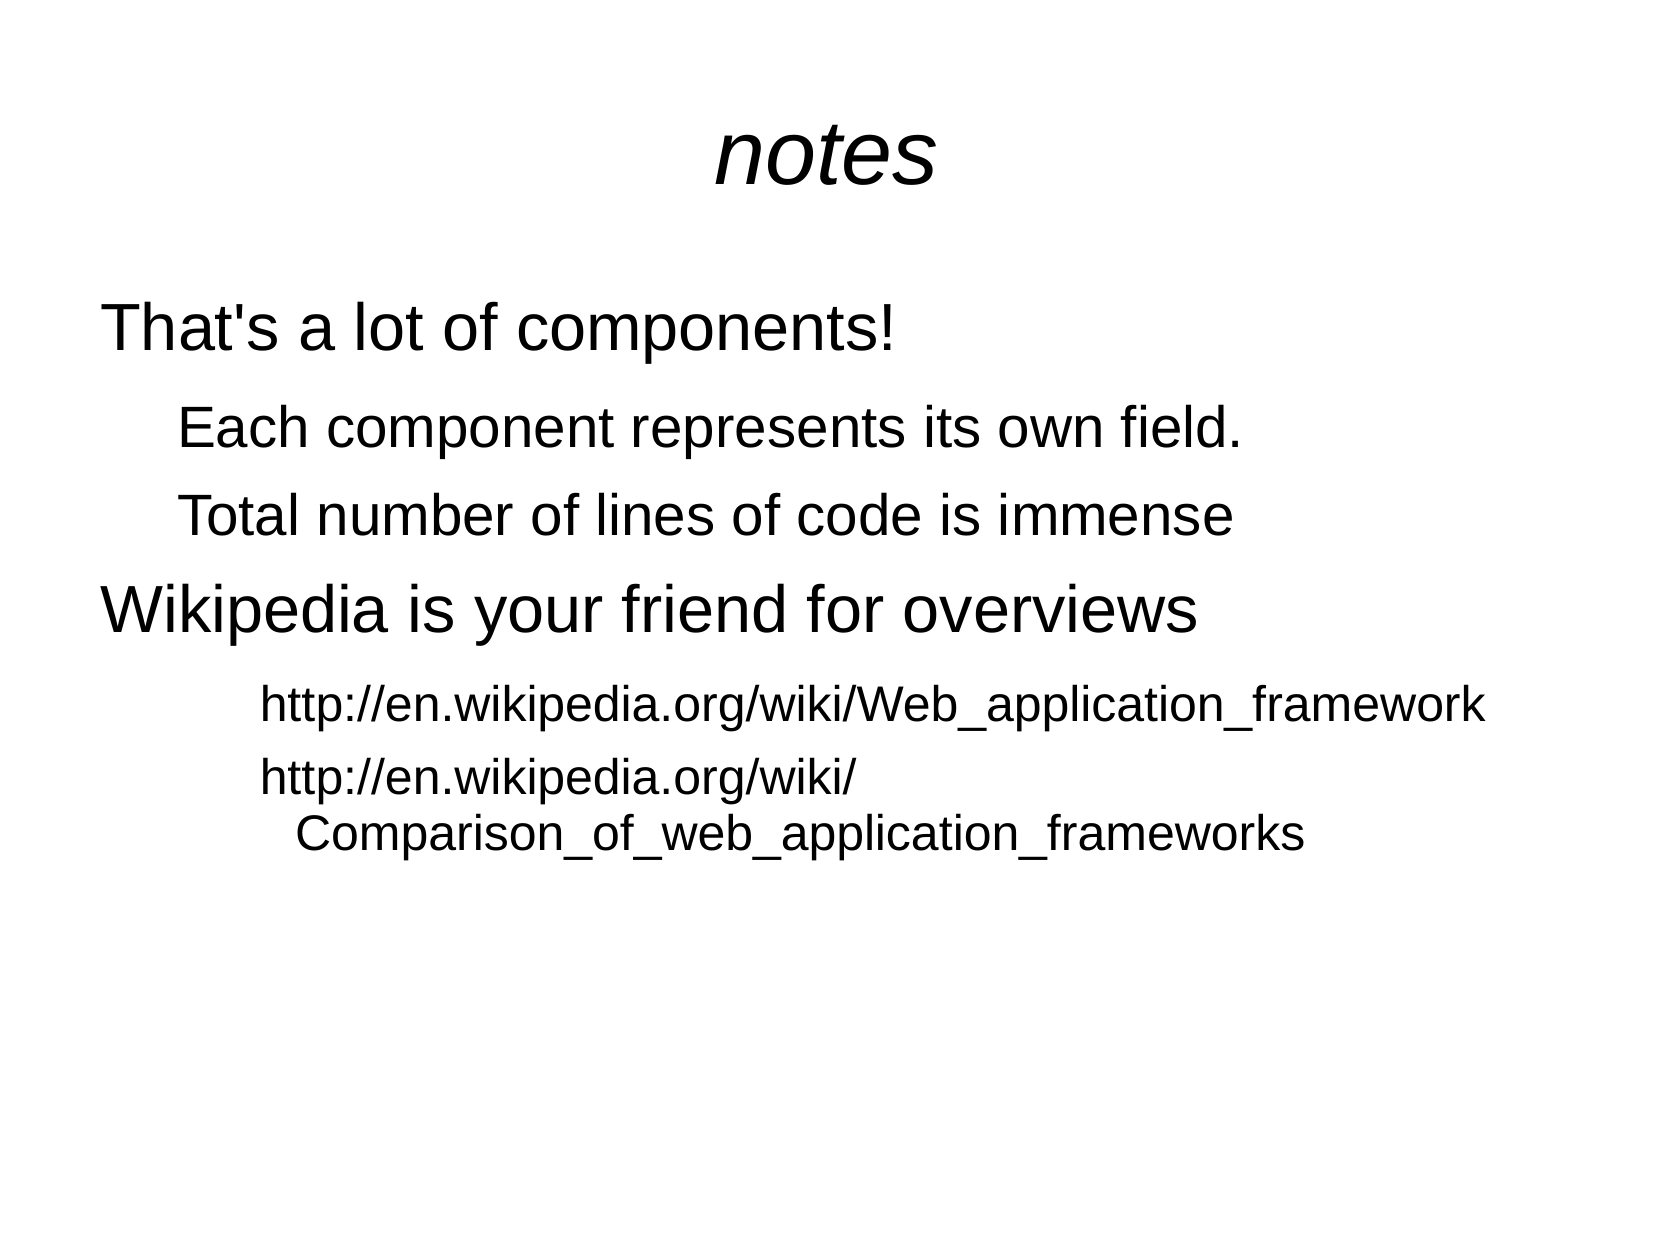

# notes
That's a lot of components!
Each component represents its own field.
Total number of lines of code is immense
Wikipedia is your friend for overviews
http://en.wikipedia.org/wiki/Web_application_framework
http://en.wikipedia.org/wiki/Comparison_of_web_application_frameworks